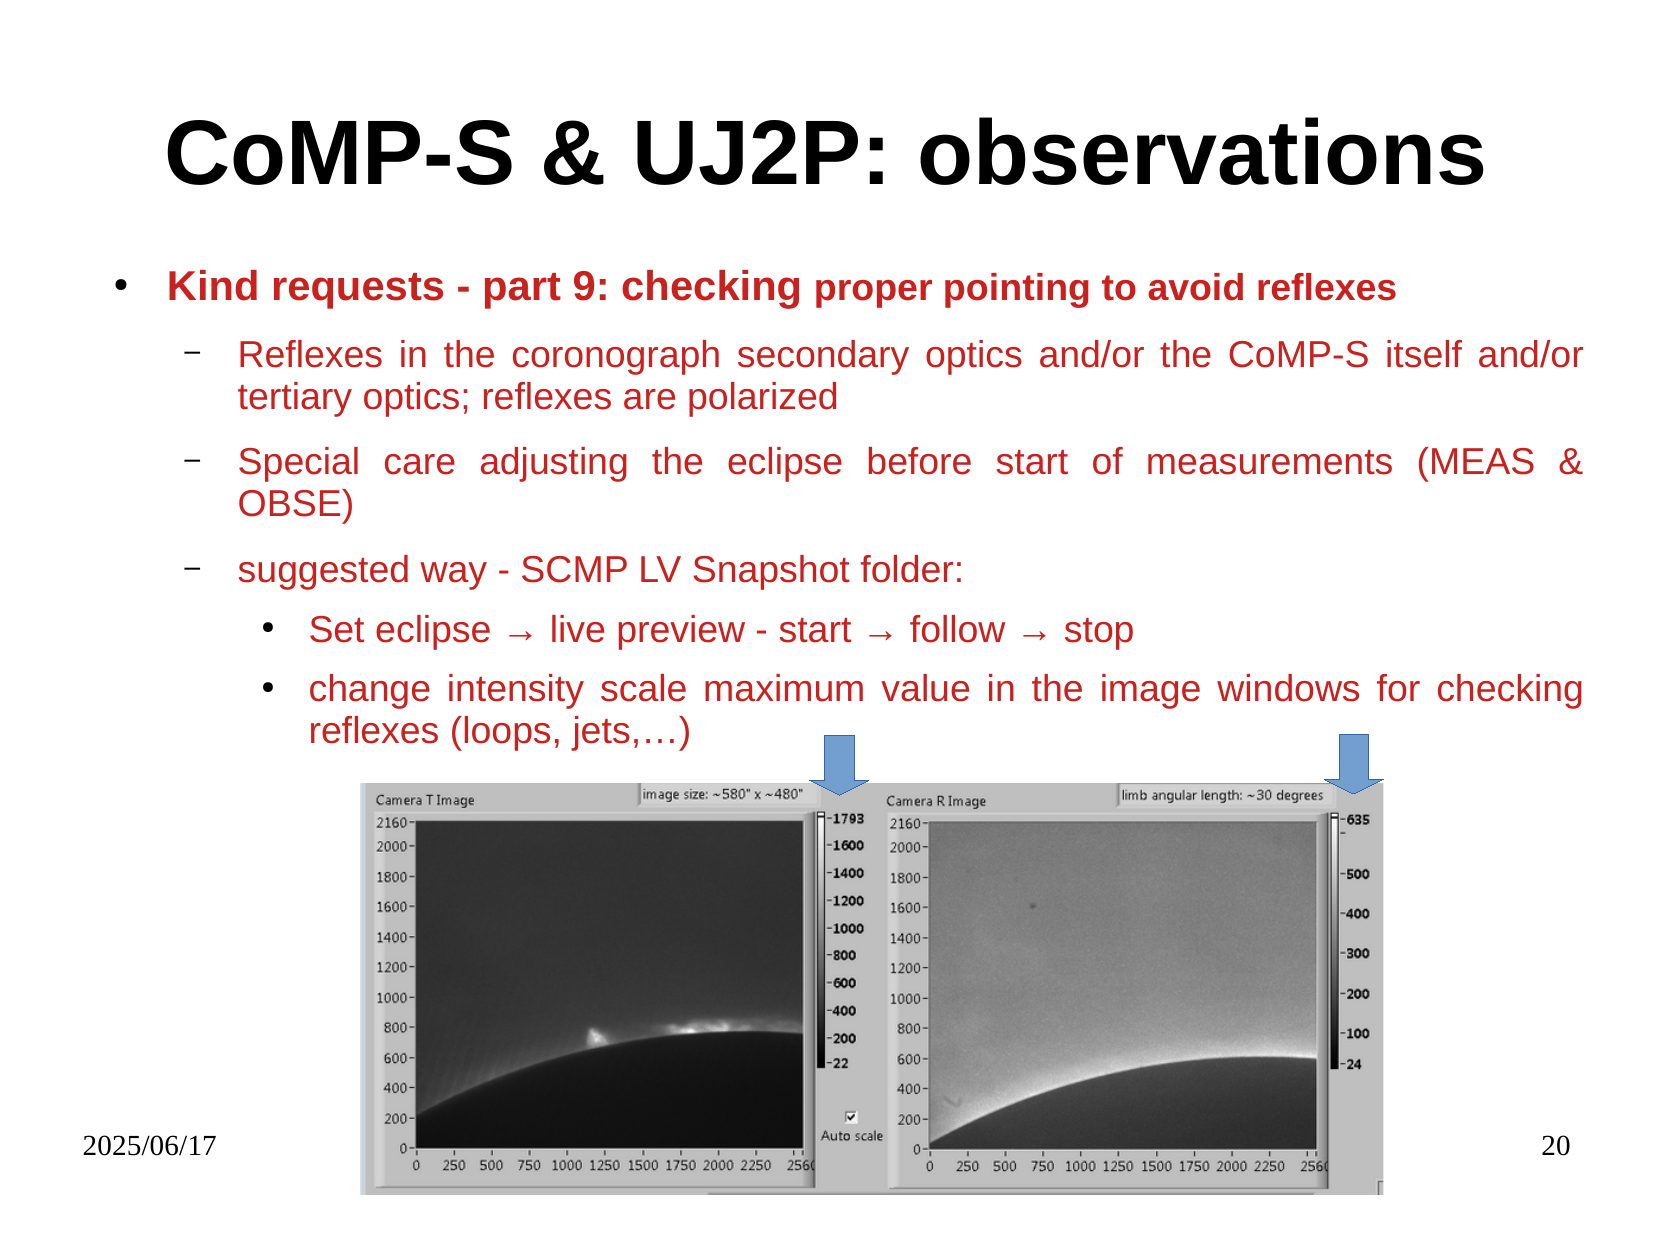

CoMP-S & UJ2P: observations
# Kind requests - part 9: checking proper pointing to avoid reflexes
Reflexes in the coronograph secondary optics and/or the CoMP-S itself and/or tertiary optics; reflexes are polarized
Special care adjusting the eclipse before start of measurements (MEAS & OBSE)
suggested way - SCMP LV Snapshot folder:
Set eclipse → live preview - start → follow → stop
change intensity scale maximum value in the image windows for checking reflexes (loops, jets,…)
2025/06/17
LSO meeting
20